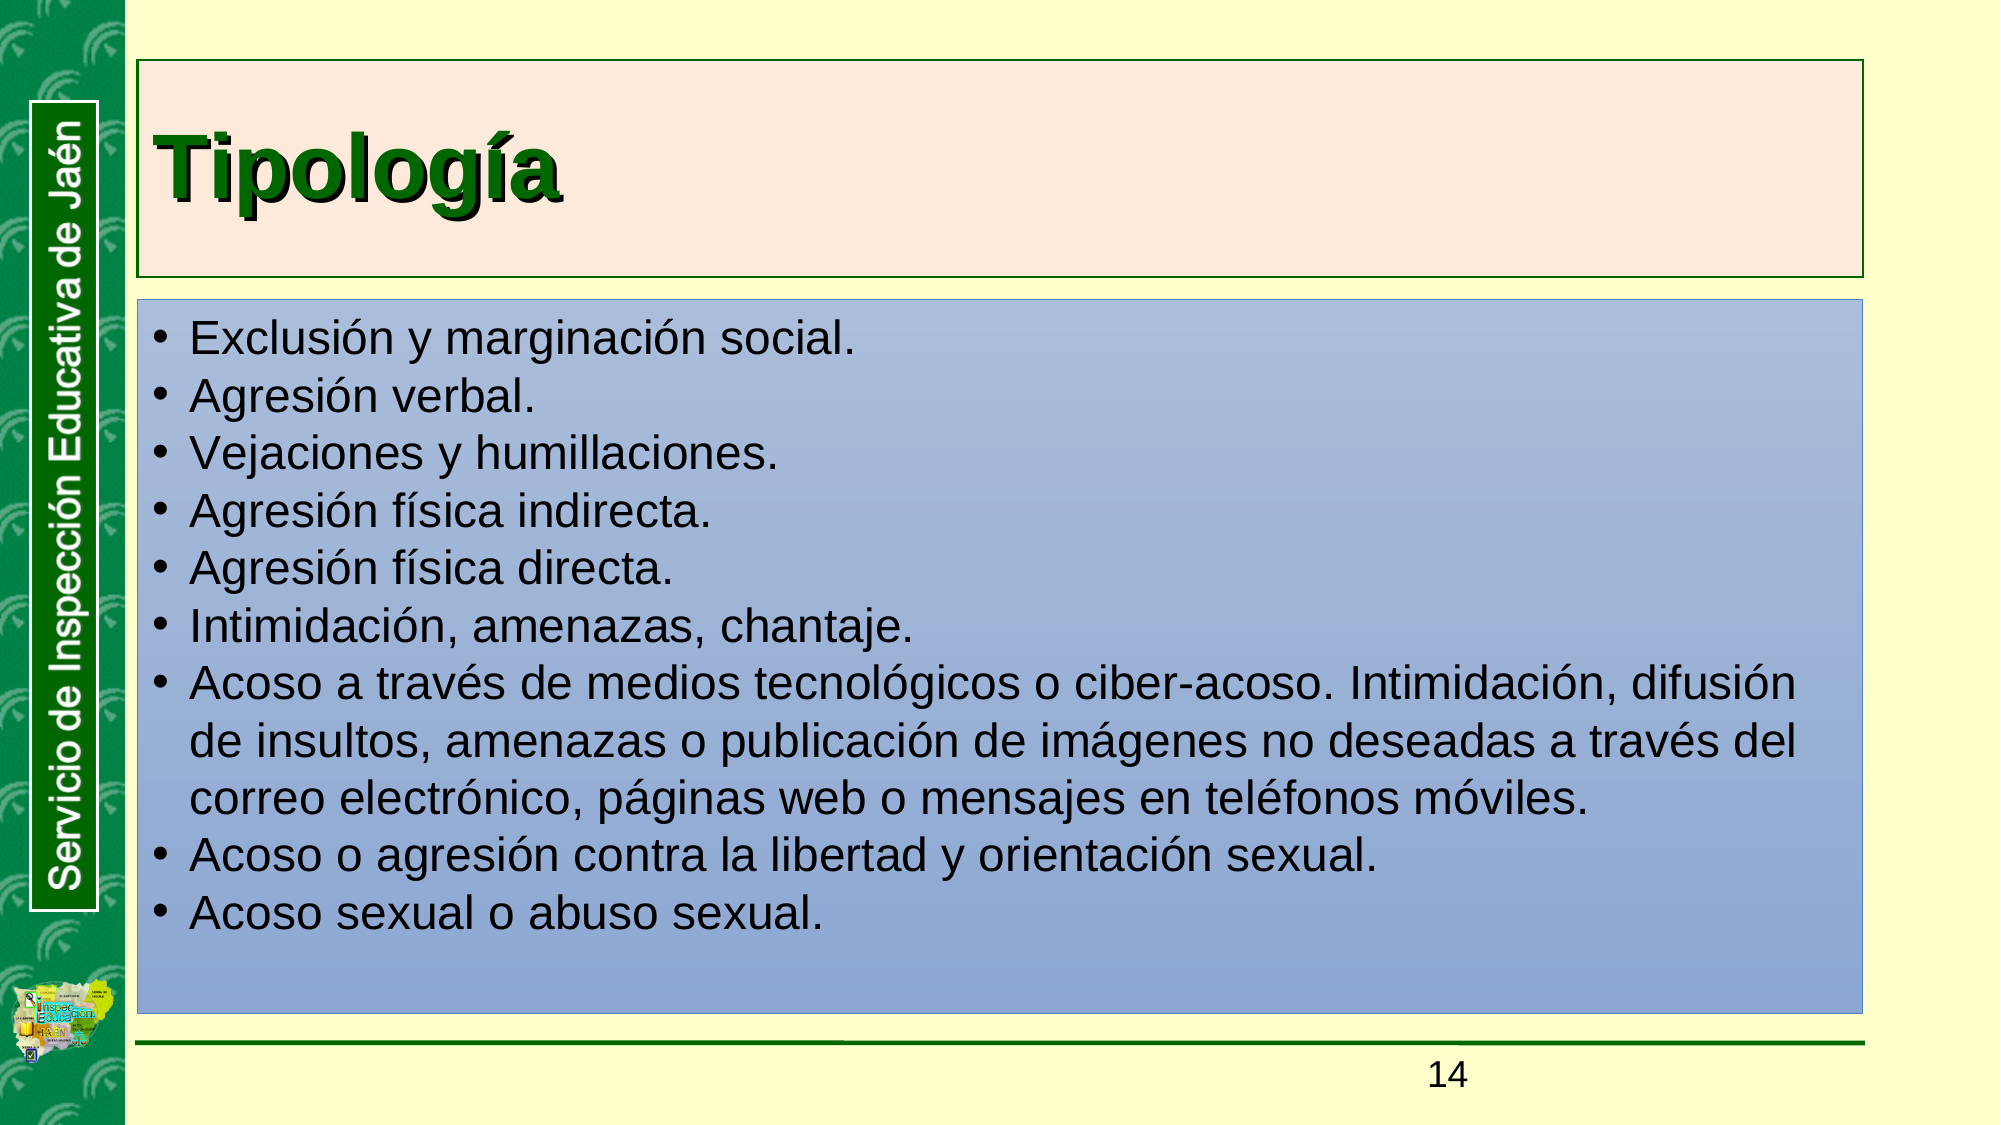

Tipología
Exclusión y marginación social.
Agresión verbal.
Vejaciones y humillaciones.
Agresión física indirecta.
Agresión física directa.
Intimidación, amenazas, chantaje.
Acoso a través de medios tecnológicos o ciber-acoso. Intimidación, difusión de insultos, amenazas o publicación de imágenes no deseadas a través del correo electrónico, páginas web o mensajes en teléfonos móviles.
Acoso o agresión contra la libertad y orientación sexual.
Acoso sexual o abuso sexual.